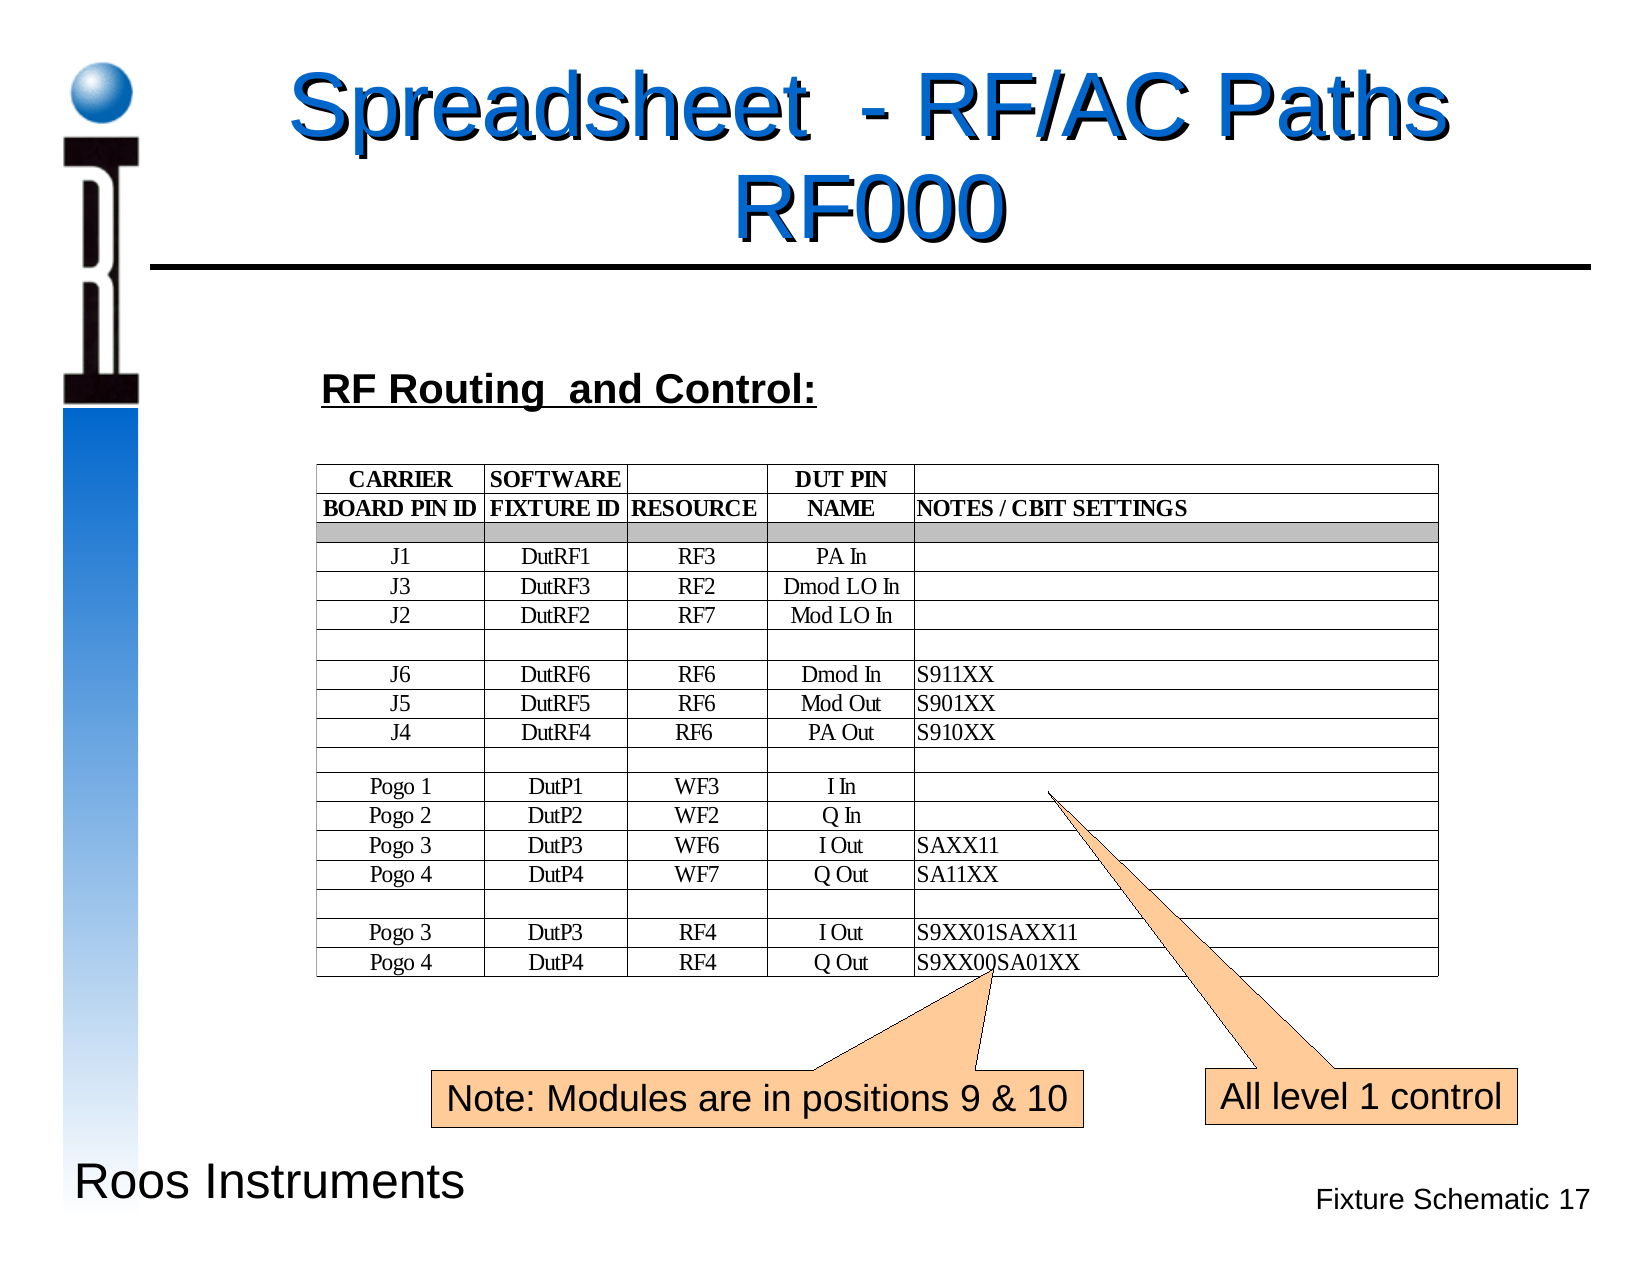

# Spreadsheet - RF/AC Paths RF000
RF Routing and Control:
All level 1 control
Note: Modules are in positions 9 & 10
17